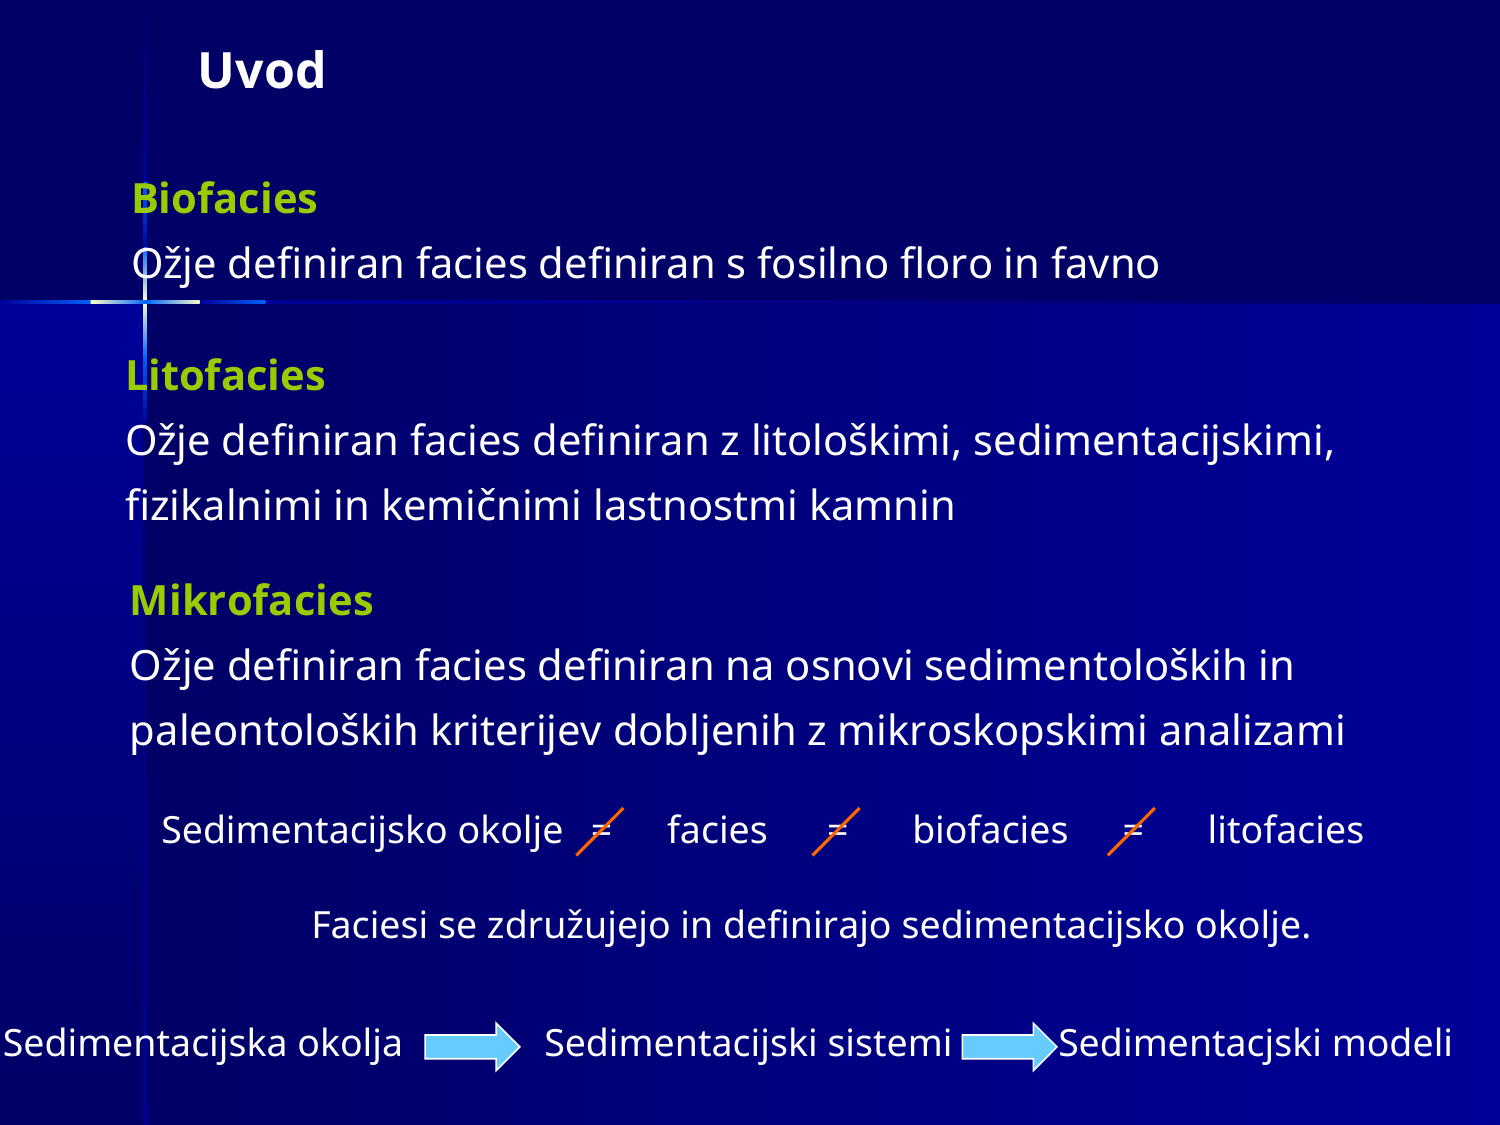

Uvod
Biofacies
Ožje definiran facies definiran s fosilno floro in favno
Litofacies
Ožje definiran facies definiran z litološkimi, sedimentacijskimi,
fizikalnimi in kemičnimi lastnostmi kamnin
Mikrofacies
Ožje definiran facies definiran na osnovi sedimentoloških in
paleontoloških kriterijev dobljenih z mikroskopskimi analizami
Sedimentacijsko okolje
=
facies
=
biofacies
=
litofacies
Faciesi se združujejo in definirajo sedimentacijsko okolje.
Sedimentacijska okolja
Sedimentacijski sistemi
Sedimentacjski modeli